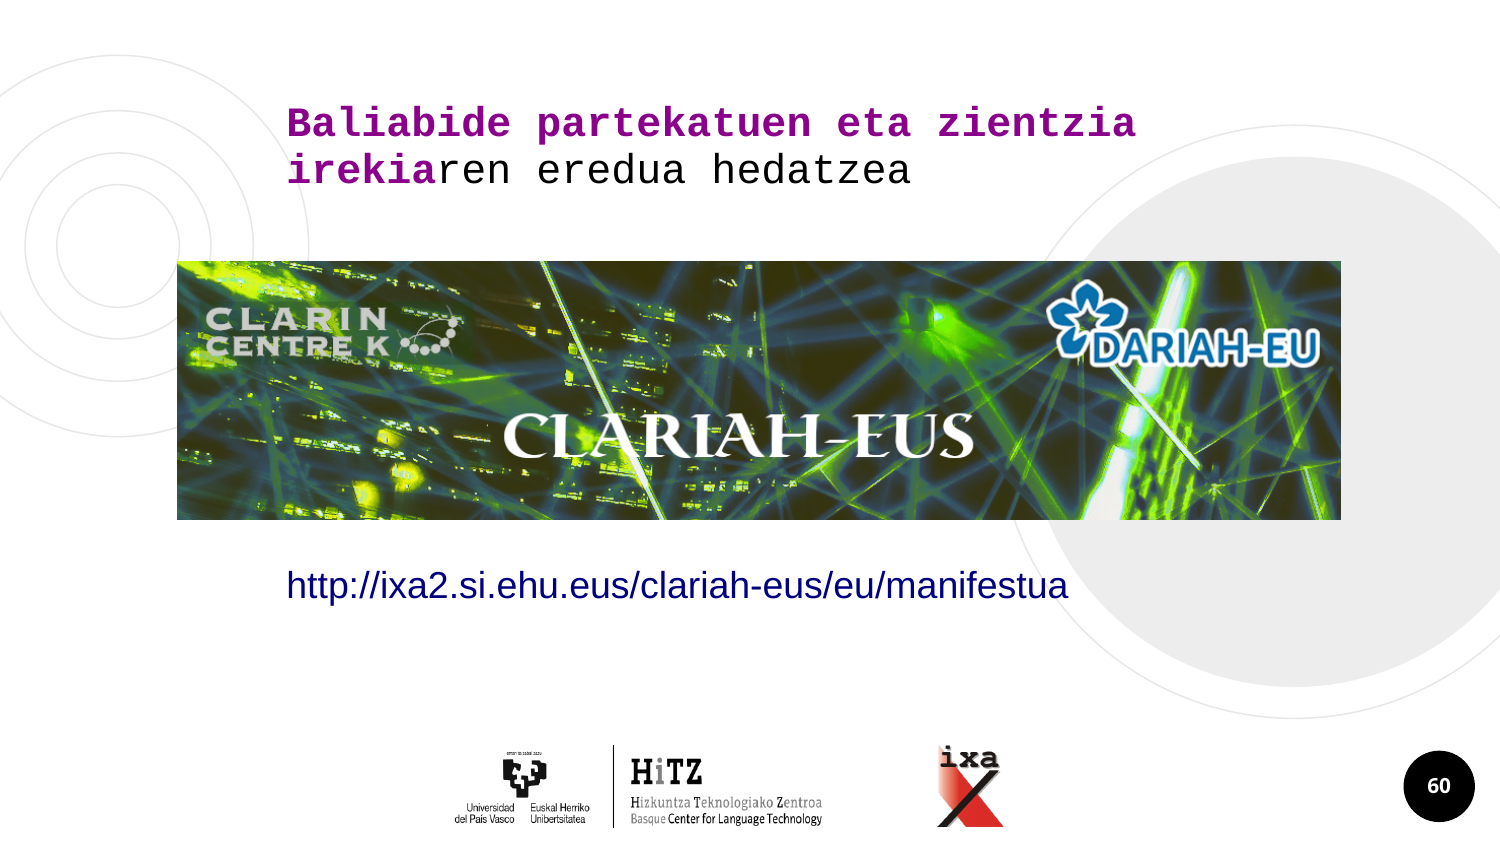

Baliabide partekatuen eta zientzia irekiaren eredua hedatzea
http://ixa2.si.ehu.eus/clariah-eus/eu/manifestua